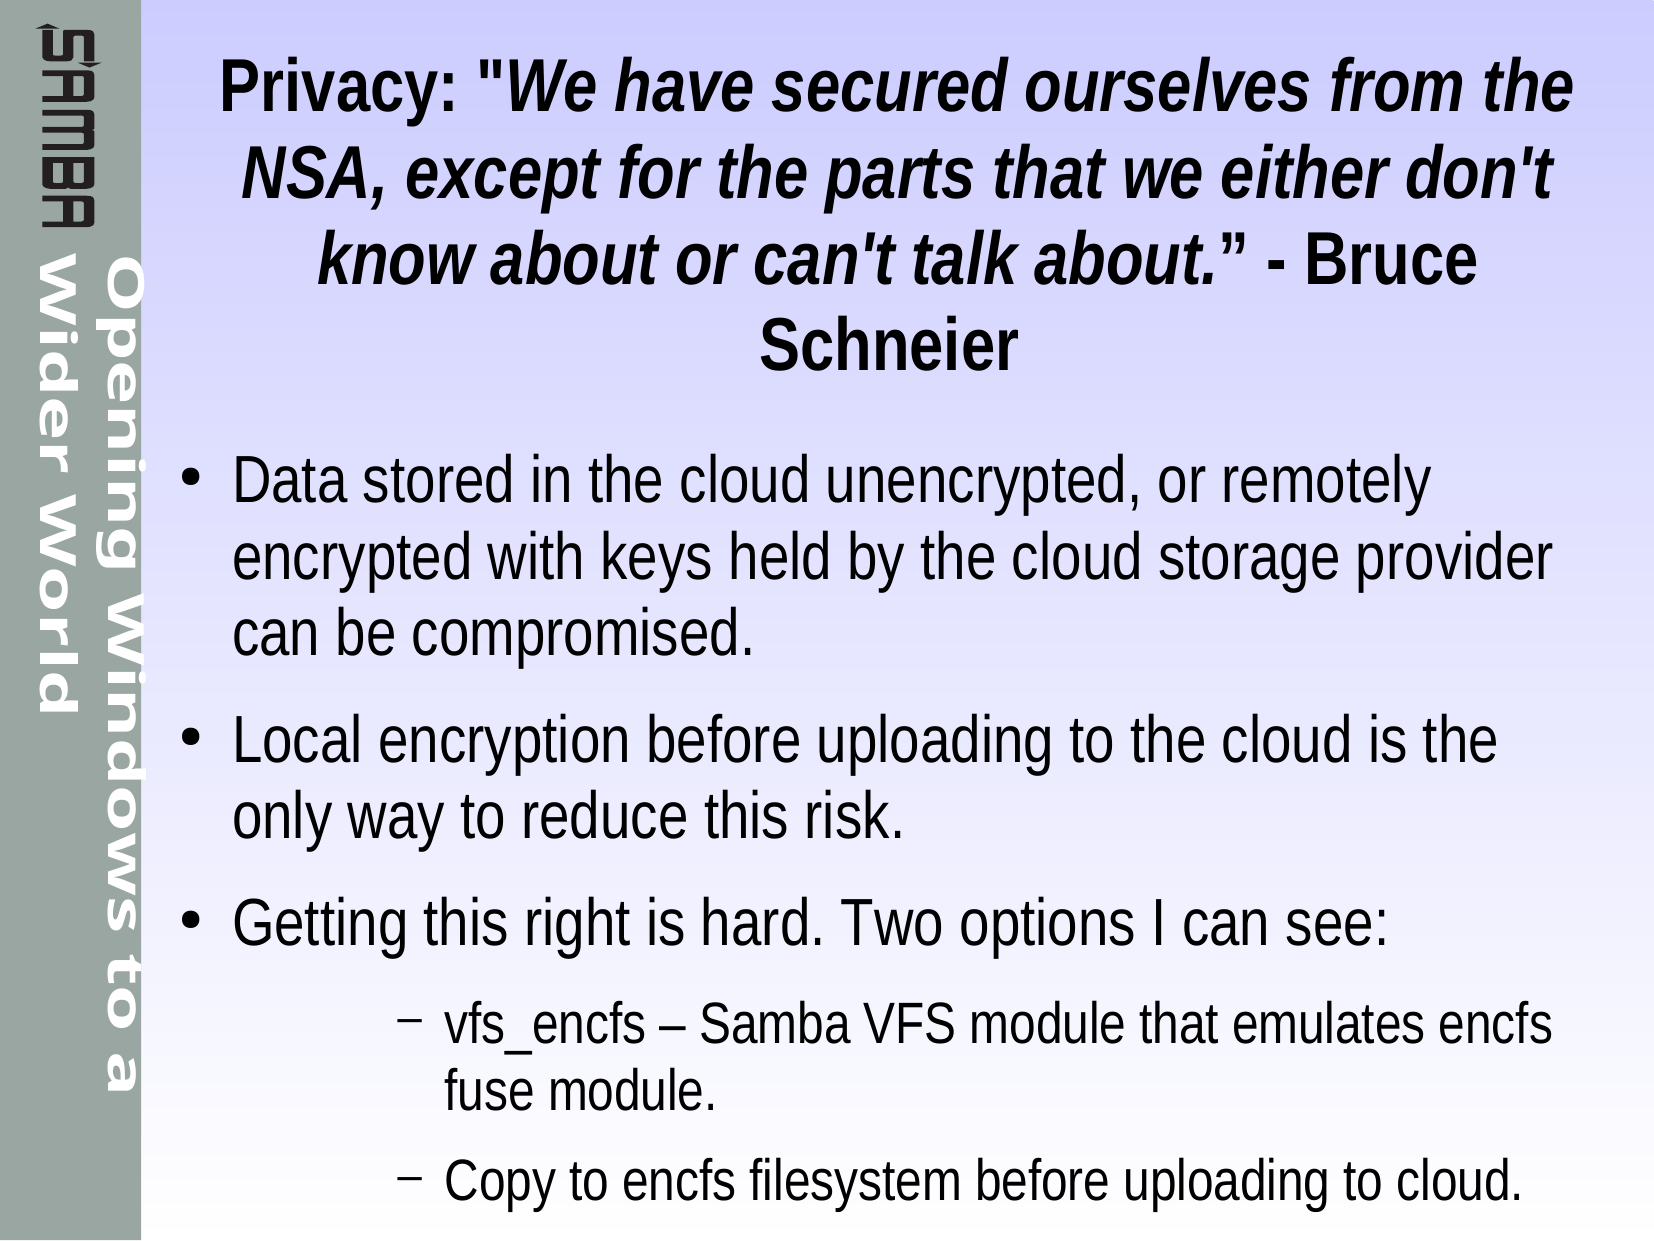

# Privacy: "We have secured ourselves from the NSA, except for the parts that we either don't know about or can't talk about.” - Bruce Schneier
Data stored in the cloud unencrypted, or remotely encrypted with keys held by the cloud storage provider can be compromised.
Local encryption before uploading to the cloud is the only way to reduce this risk.
Getting this right is hard. Two options I can see:
vfs_encfs – Samba VFS module that emulates encfs fuse module.
Copy to encfs filesystem before uploading to cloud.